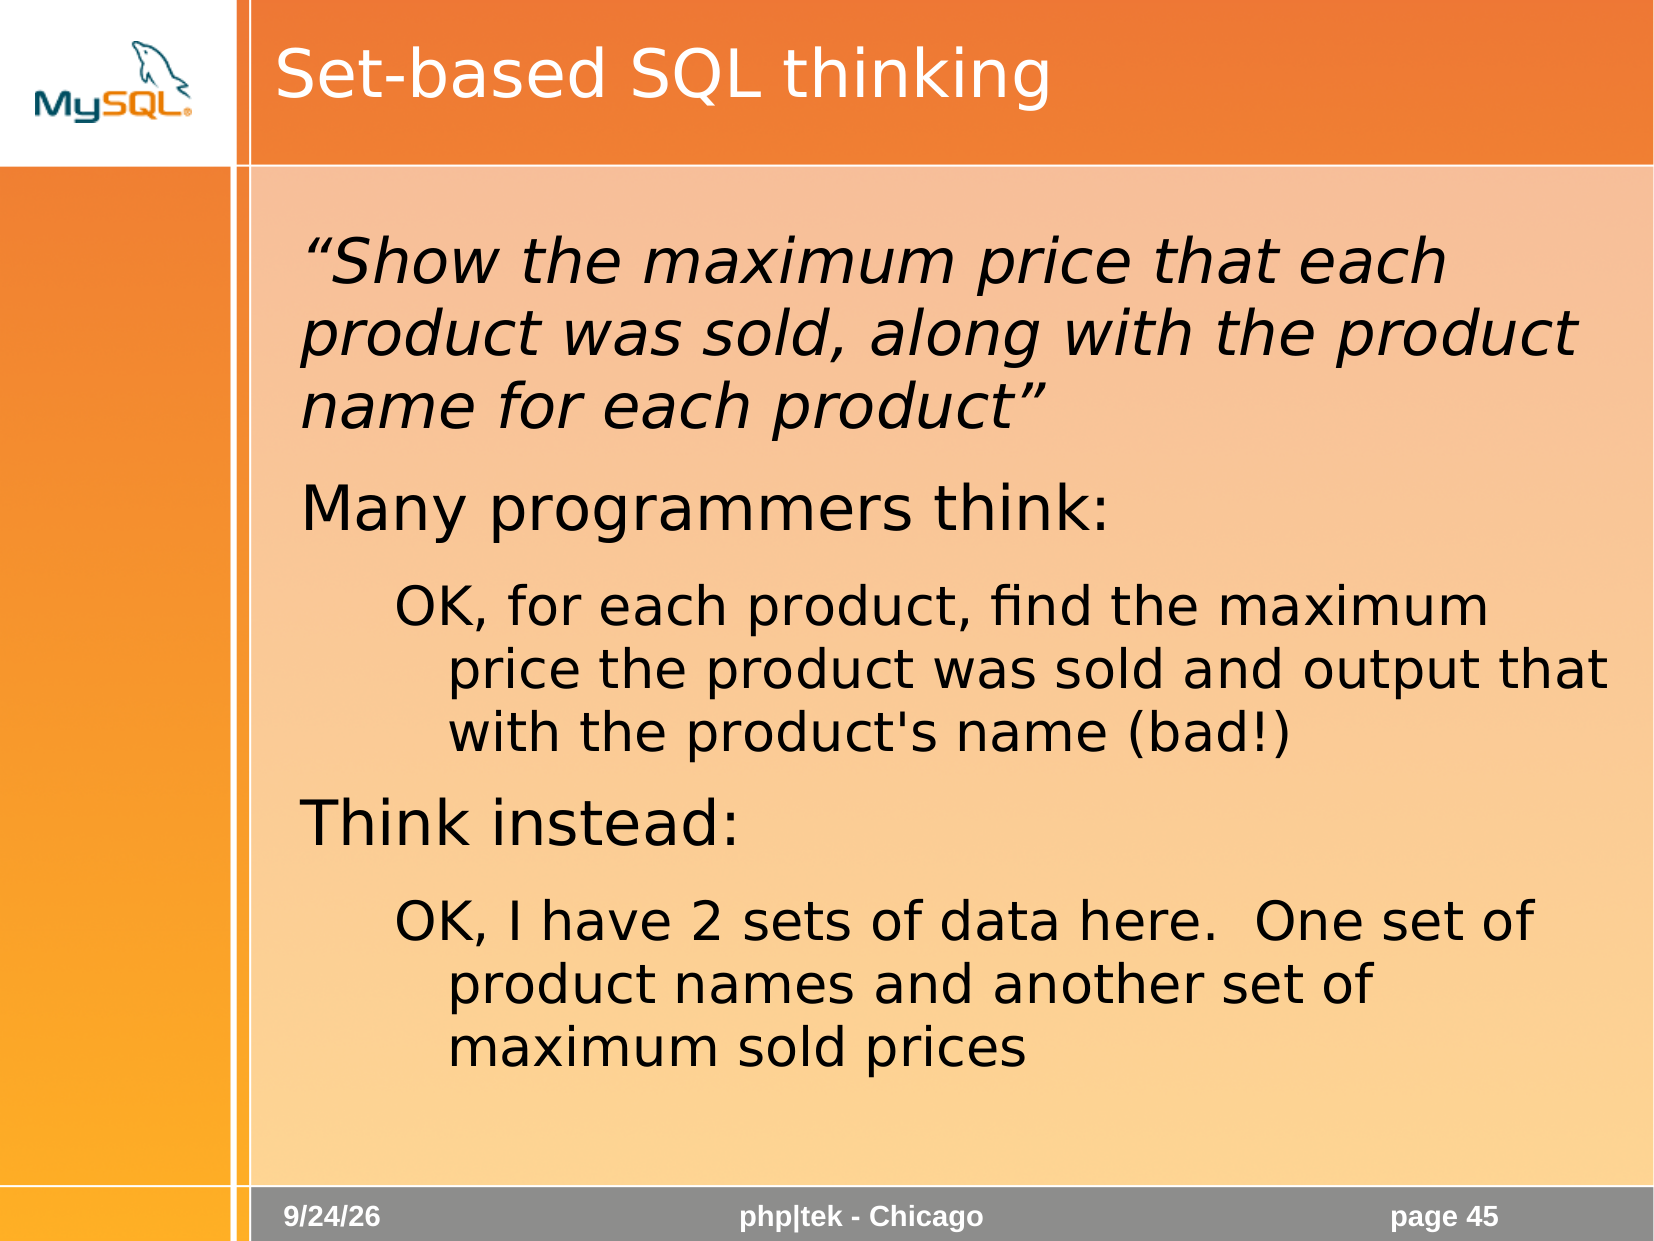

# Set-based SQL thinking
“Show the maximum price that each product was sold, along with the product name for each product”
Many programmers think:
OK, for each product, find the maximum price the product was sold and output that with the product's name (bad!)
Think instead:
OK, I have 2 sets of data here. One set of product names and another set of maximum sold prices